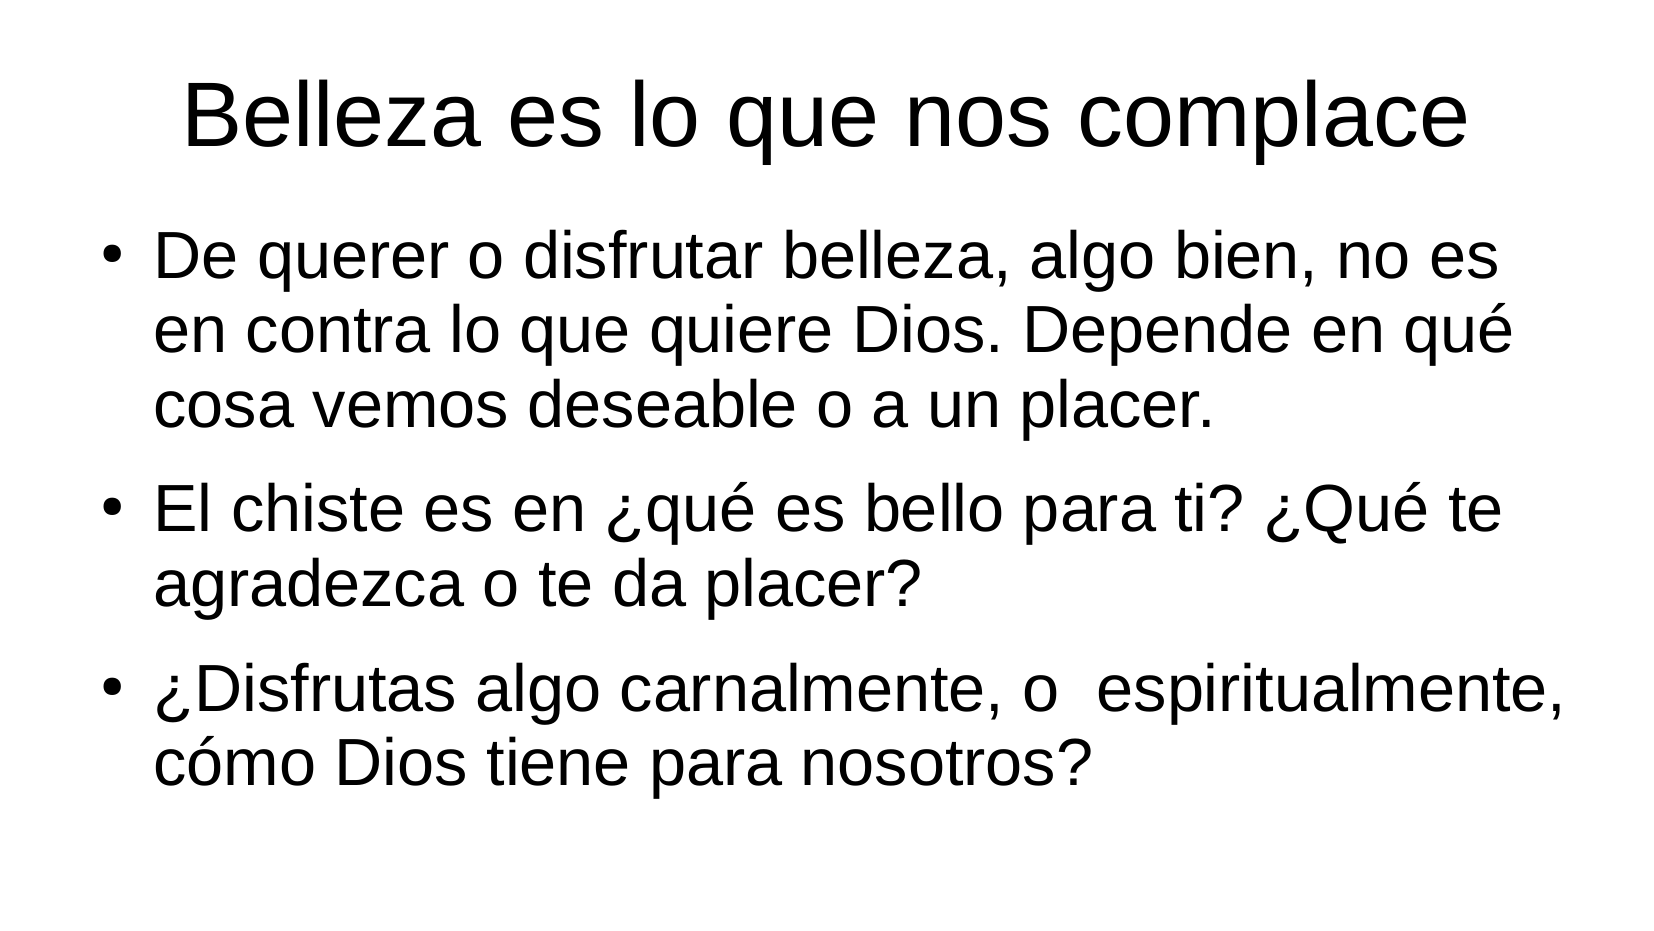

# Belleza es lo que nos complace
De querer o disfrutar belleza, algo bien, no es en contra lo que quiere Dios. Depende en qué cosa vemos deseable o a un placer.
El chiste es en ¿qué es bello para ti? ¿Qué te agradezca o te da placer?
¿Disfrutas algo carnalmente, o espiritualmente, cómo Dios tiene para nosotros?